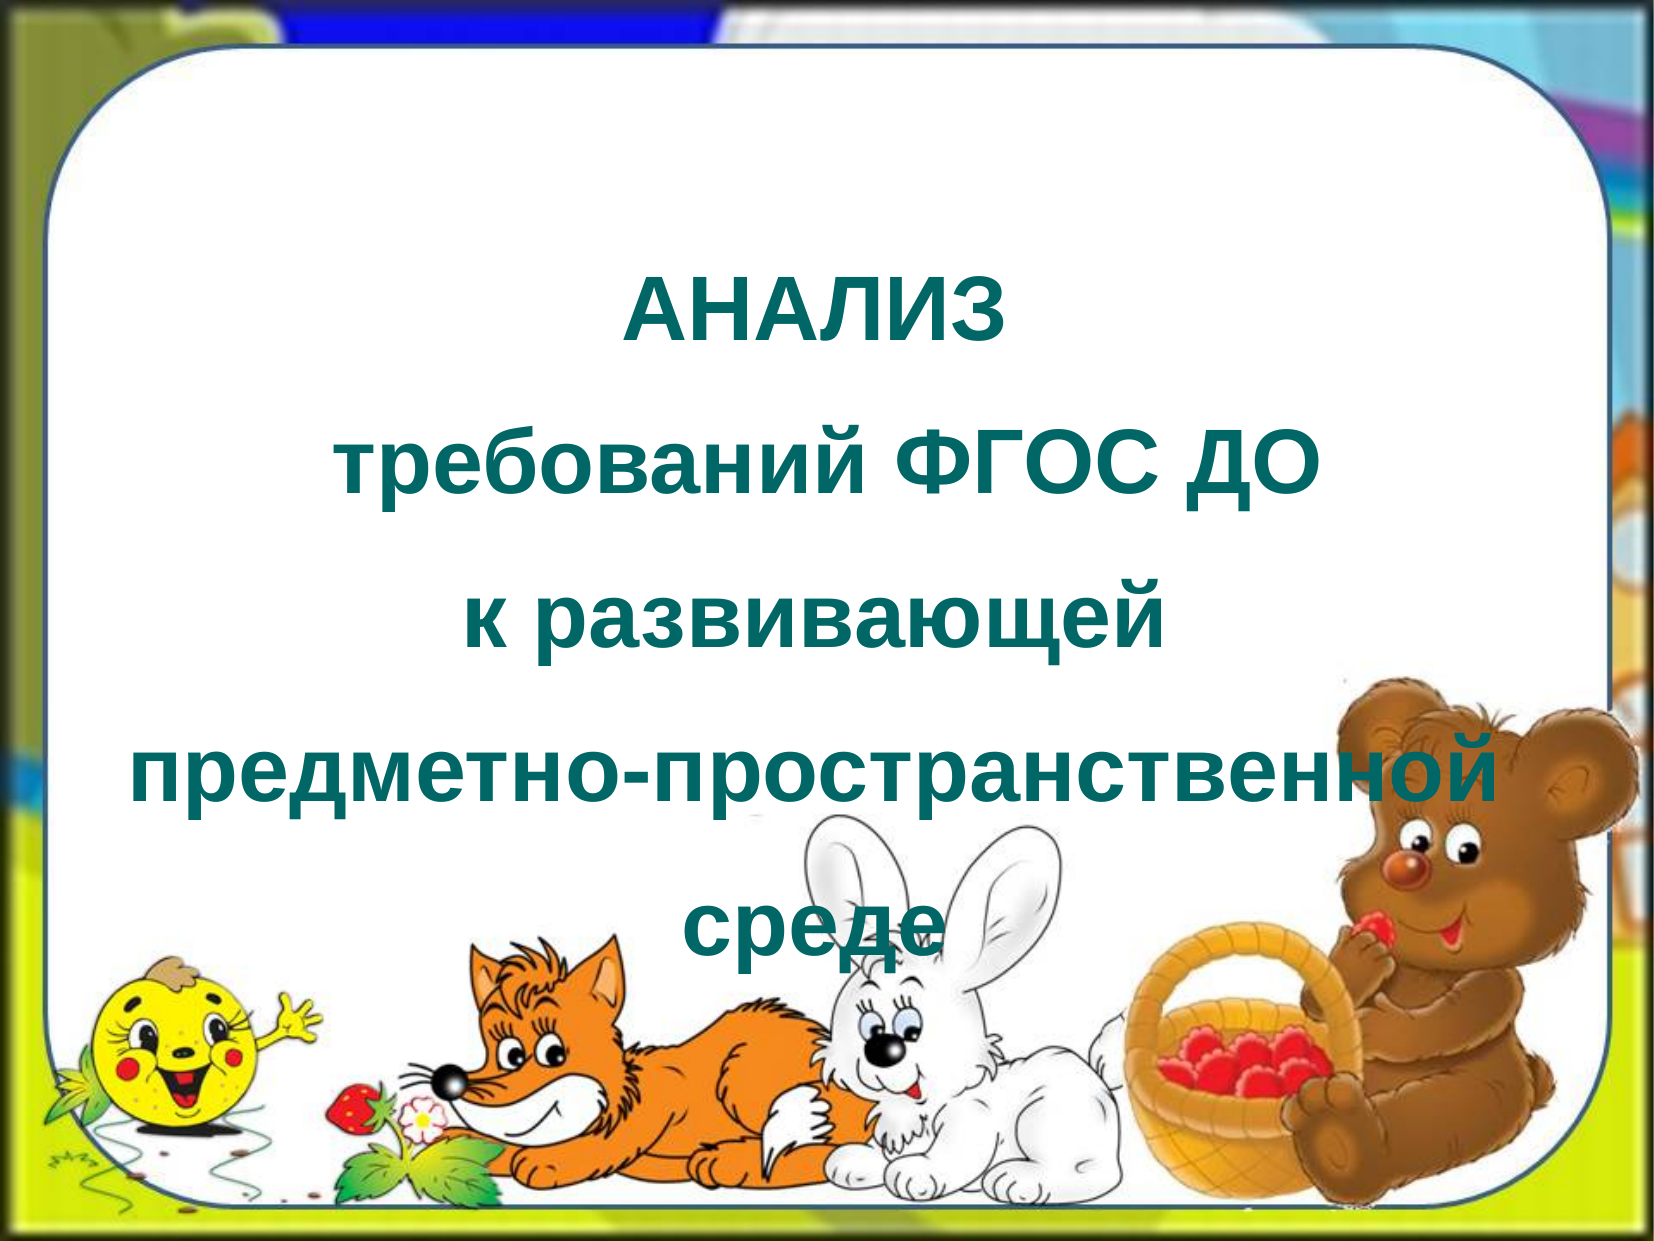

# АНАЛИЗ
 требований ФГОС ДО
 к развивающей
предметно-пространственной среде